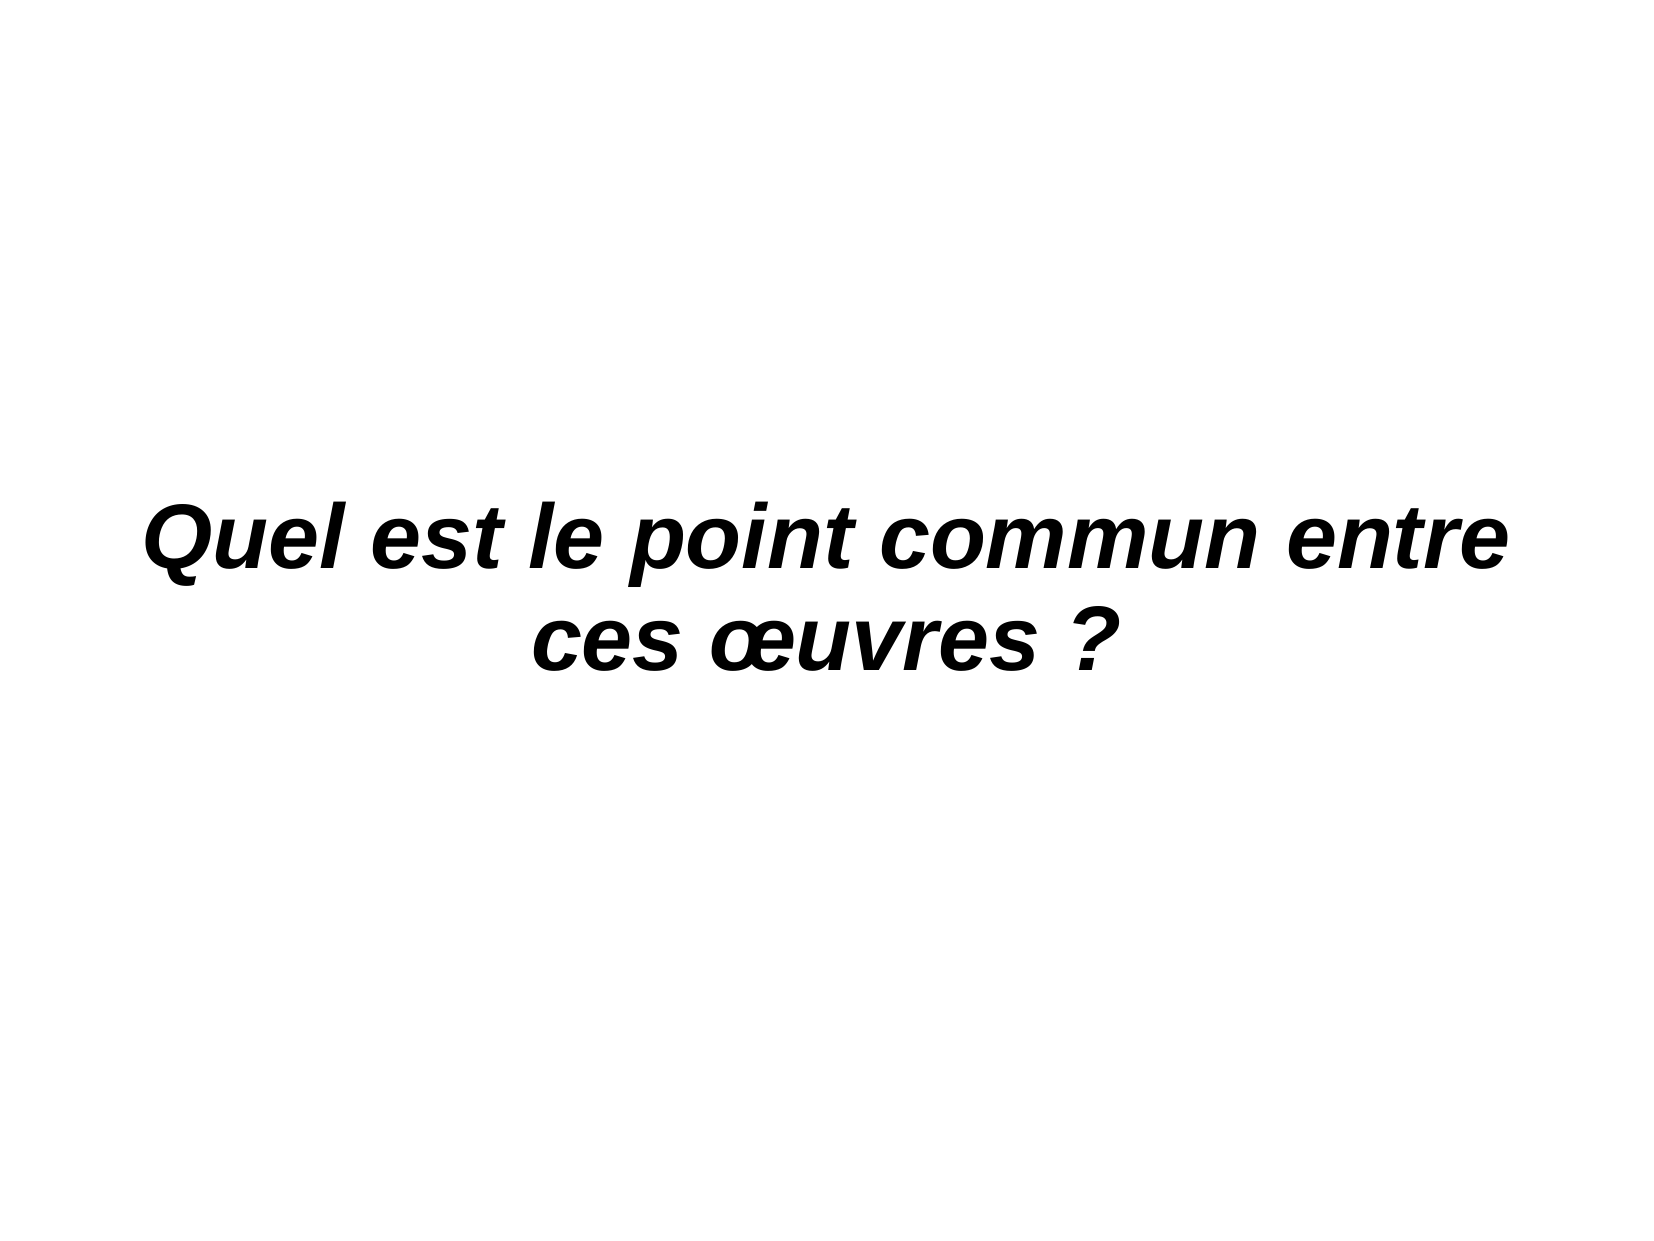

# Quel est le point commun entre ces œuvres ?